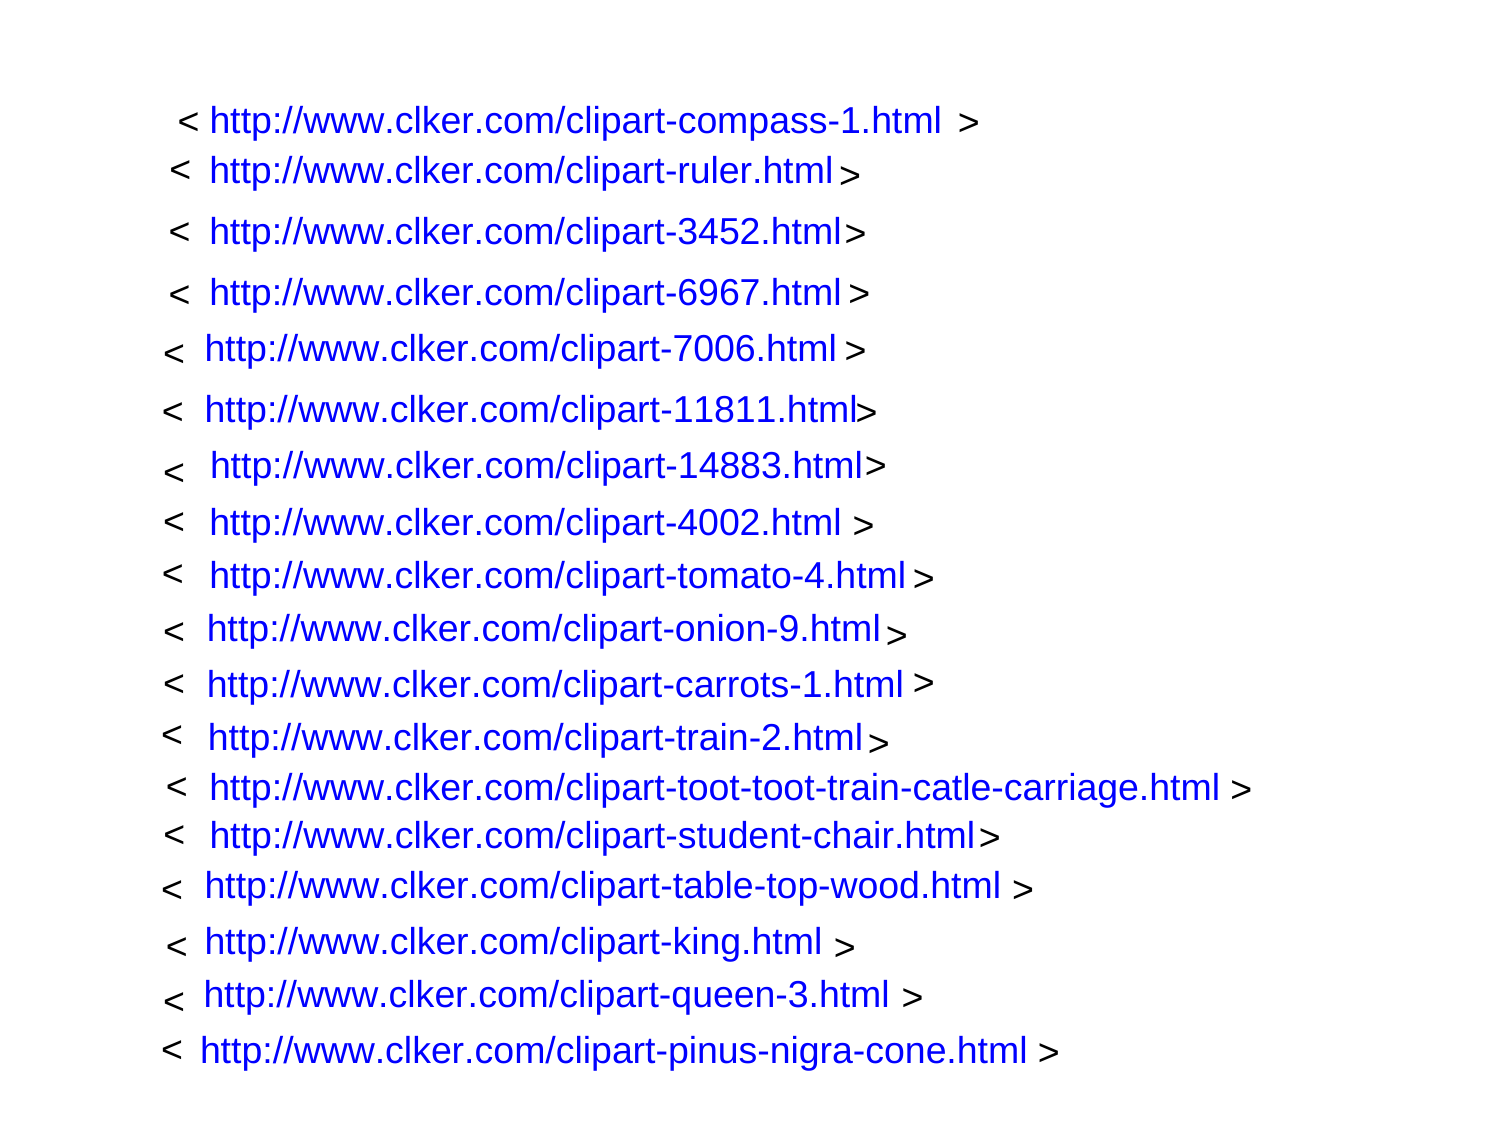

http://www.clker.com/clipart-compass-1.html
<
>
<
http://www.clker.com/clipart-ruler.html
>
http://www.clker.com/clipart-3452.html
<
>
http://www.clker.com/clipart-6967.html
>
<
http://www.clker.com/clipart-7006.html
>
<
http://www.clker.com/clipart-11811.html
<
>
>
http://www.clker.com/clipart-14883.html
<
<
http://www.clker.com/clipart-4002.html
>
<
http://www.clker.com/clipart-tomato-4.html
>
http://www.clker.com/clipart-onion-9.html
<
>
>
<
http://www.clker.com/clipart-carrots-1.html
<
http://www.clker.com/clipart-train-2.html
>
<
http://www.clker.com/clipart-toot-toot-train-catle-carriage.html
>
<
http://www.clker.com/clipart-student-chair.html
>
http://www.clker.com/clipart-table-top-wood.html
<
>
http://www.clker.com/clipart-king.html
<
>
http://www.clker.com/clipart-queen-3.html
>
<
<
http://www.clker.com/clipart-pinus-nigra-cone.html
>